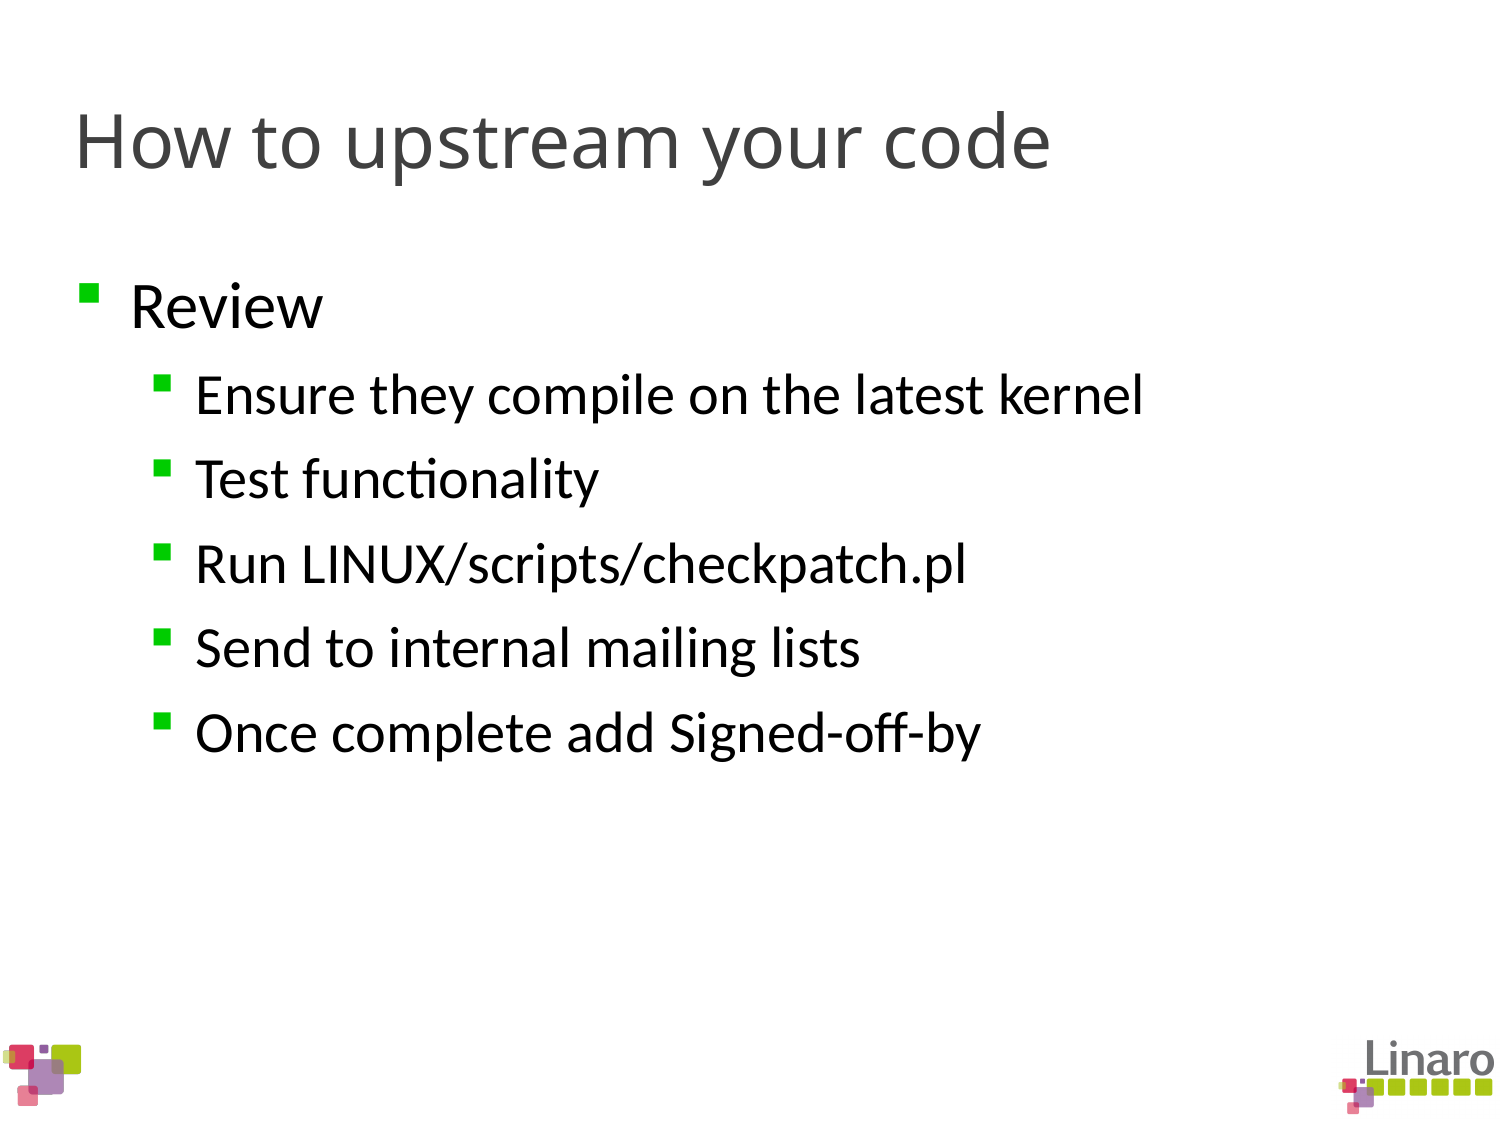

# How to upstream your code
Review
Ensure they compile on the latest kernel
Test functionality
Run LINUX/scripts/checkpatch.pl
Send to internal mailing lists
Once complete add Signed-off-by